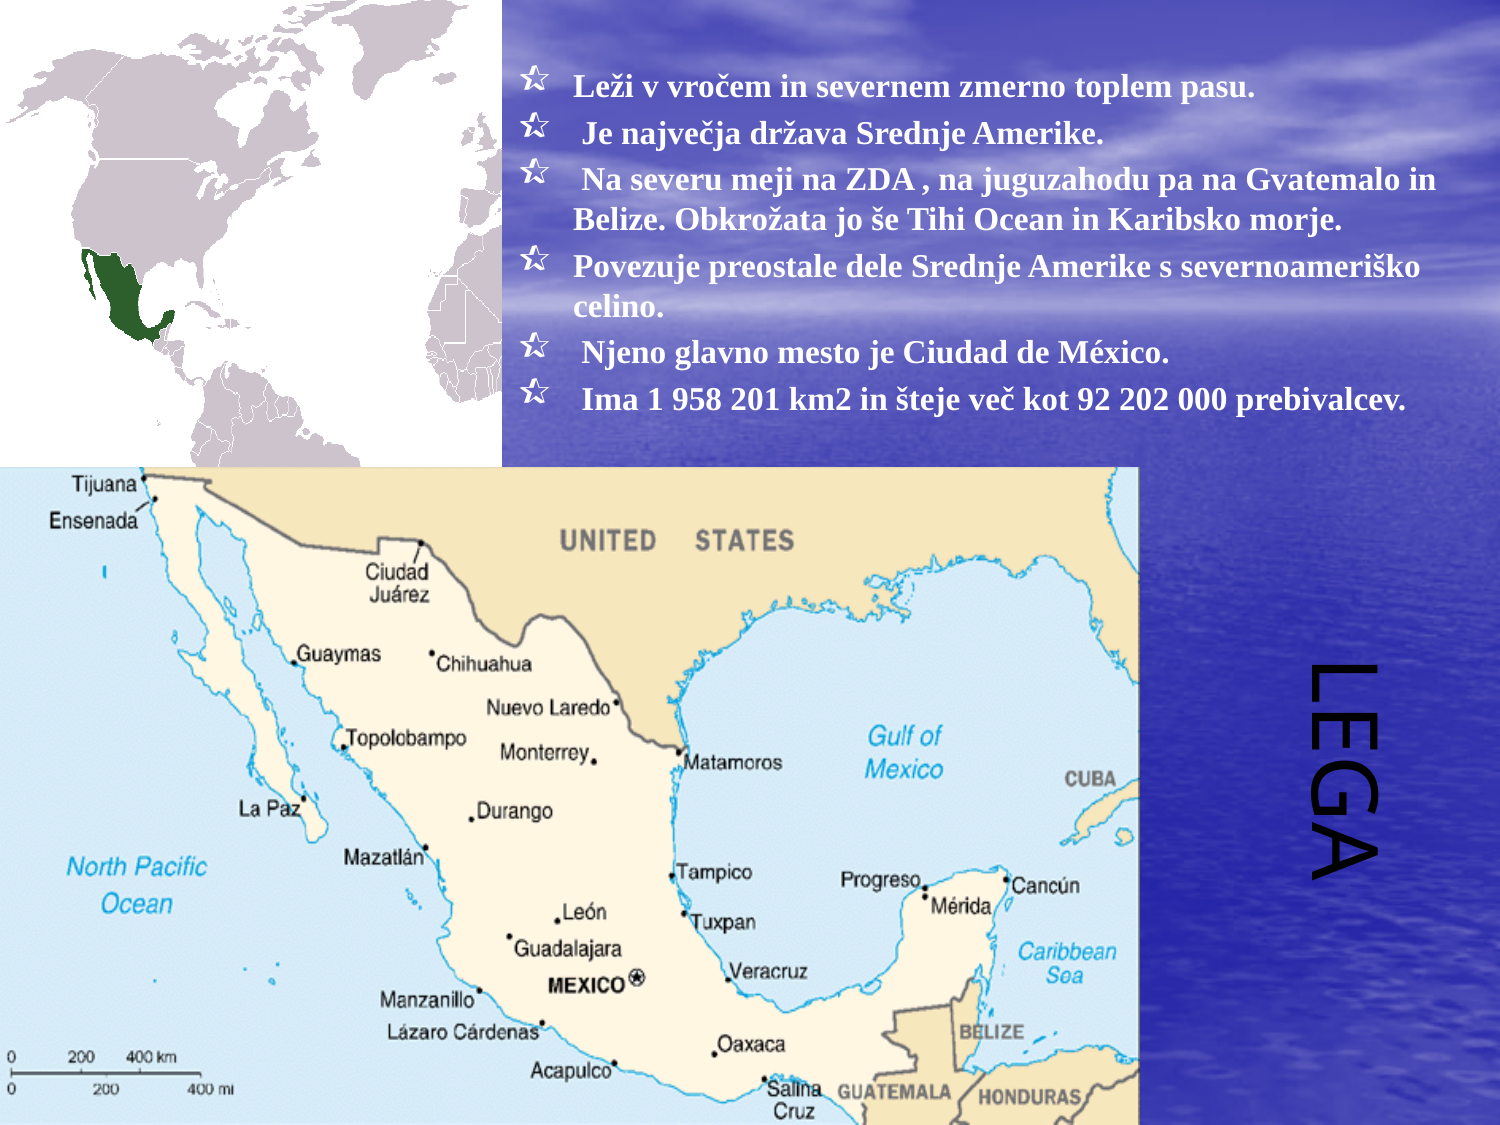

# Leži v vročem in severnem zmerno toplem pasu.
 Je največja država Srednje Amerike.
 Na severu meji na ZDA , na juguzahodu pa na Gvatemalo in Belize. Obkrožata jo še Tihi Ocean in Karibsko morje.
Povezuje preostale dele Srednje Amerike s severnoameriško celino.
 Njeno glavno mesto je Ciudad de México.
 Ima 1 958 201 km2 in šteje več kot 92 202 000 prebivalcev.
LEGA